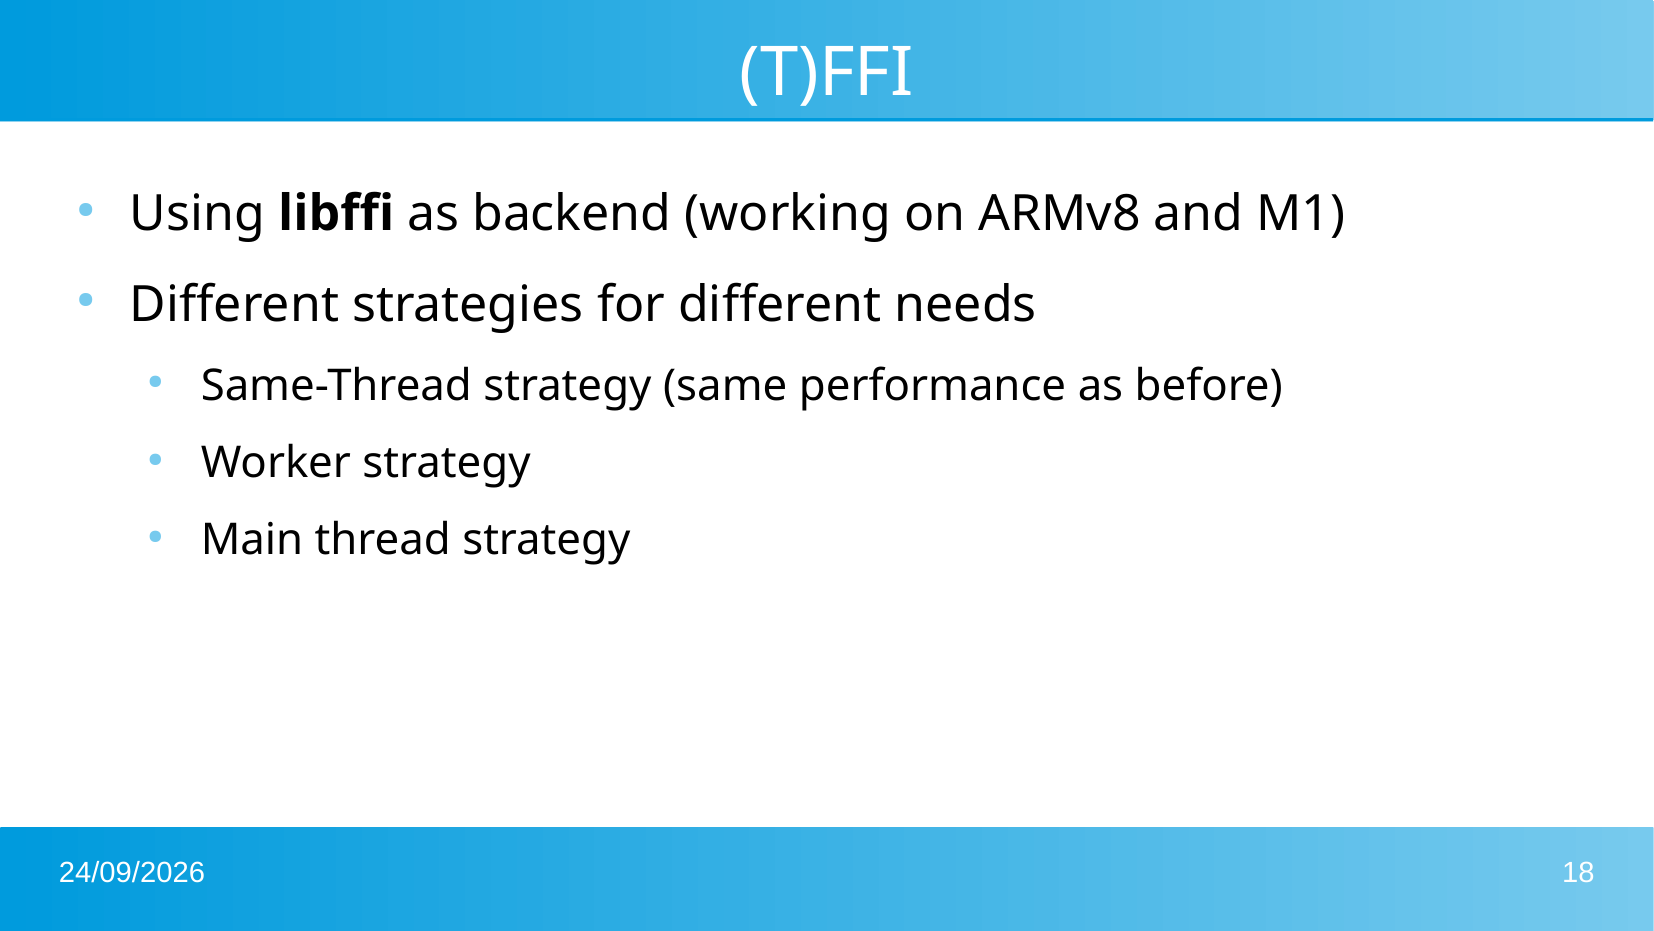

# (T)FFI
Using libffi as backend (working on ARMv8 and M1)
Different strategies for different needs
Same-Thread strategy (same performance as before)
Worker strategy
Main thread strategy
18